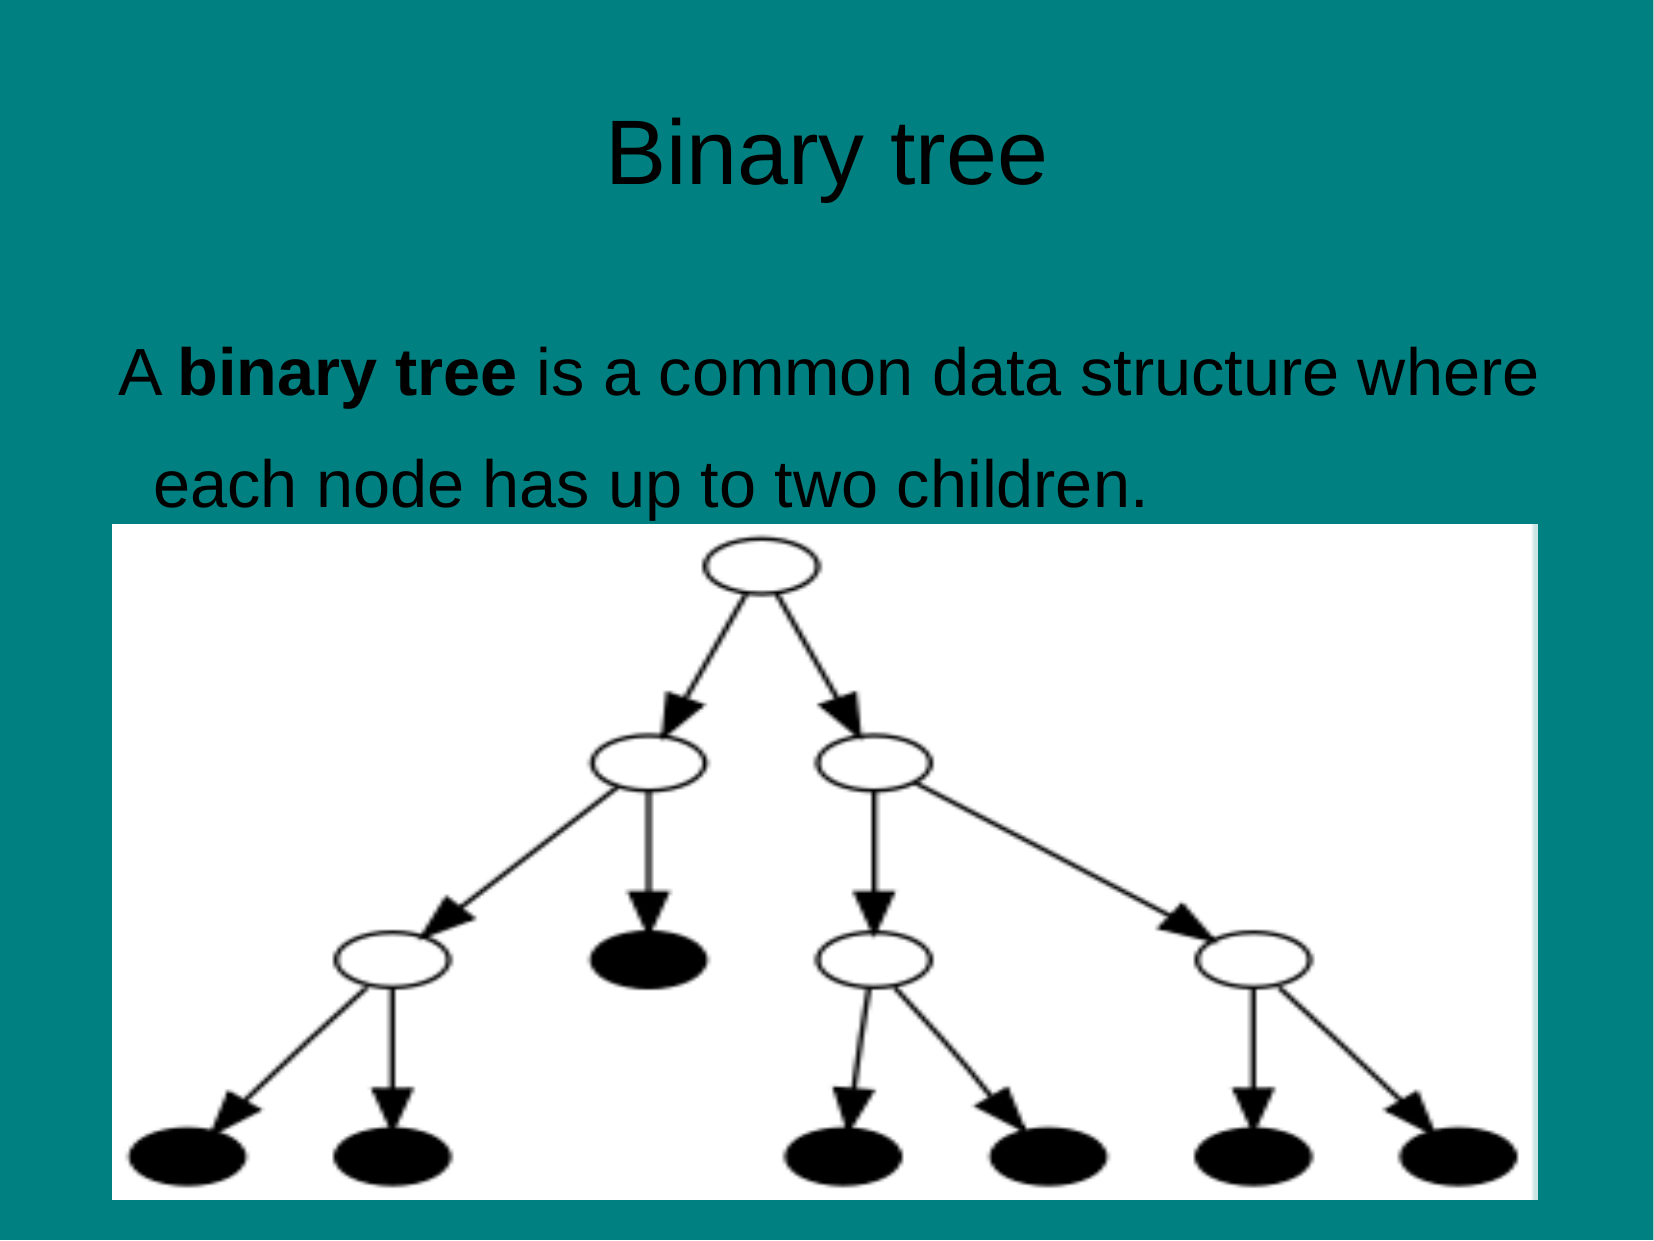

# Binary tree
A binary tree is a common data structure where each node has up to two children.